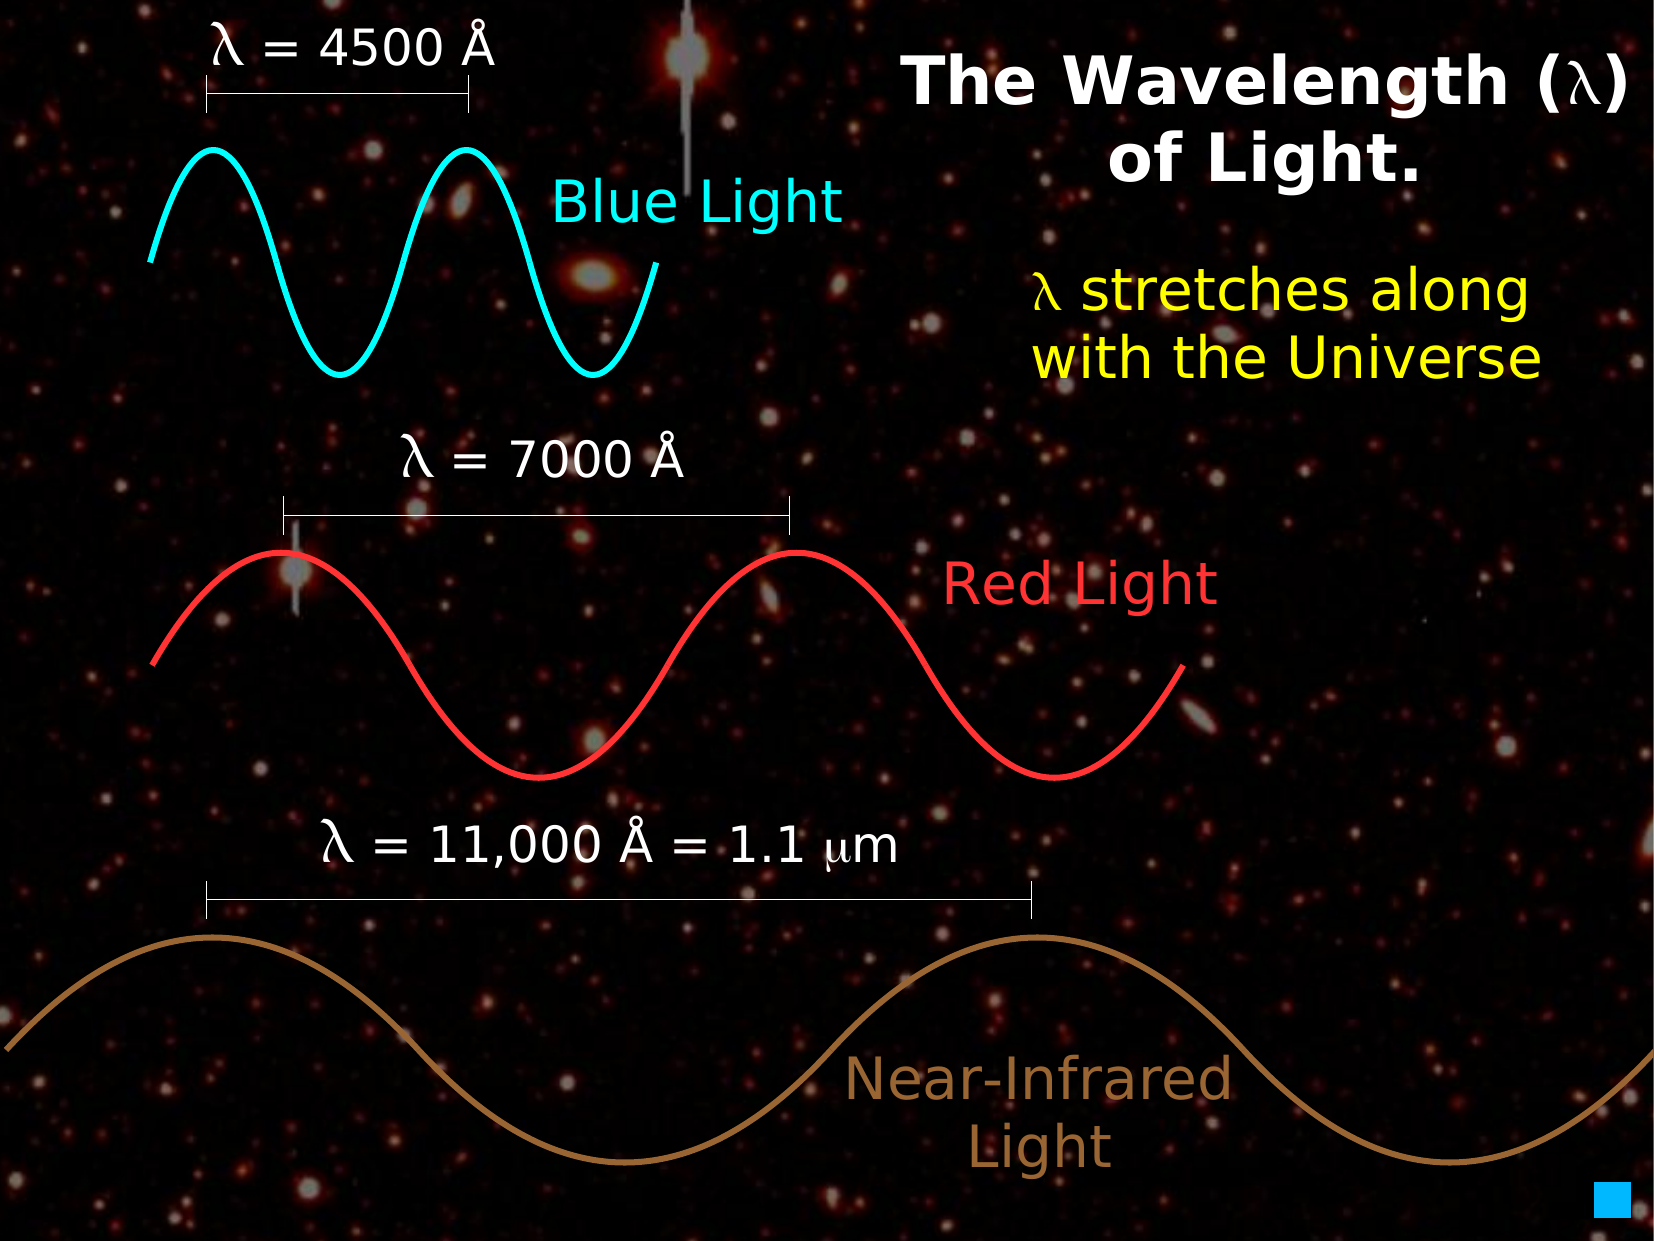

 = 4500 Å
The Wavelength ()
of Light.
Blue Light
 stretches along
with the Universe
 = 7000 Å
Red Light
 = 11,000 Å = 1.1 mm
Near-Infrared
Light